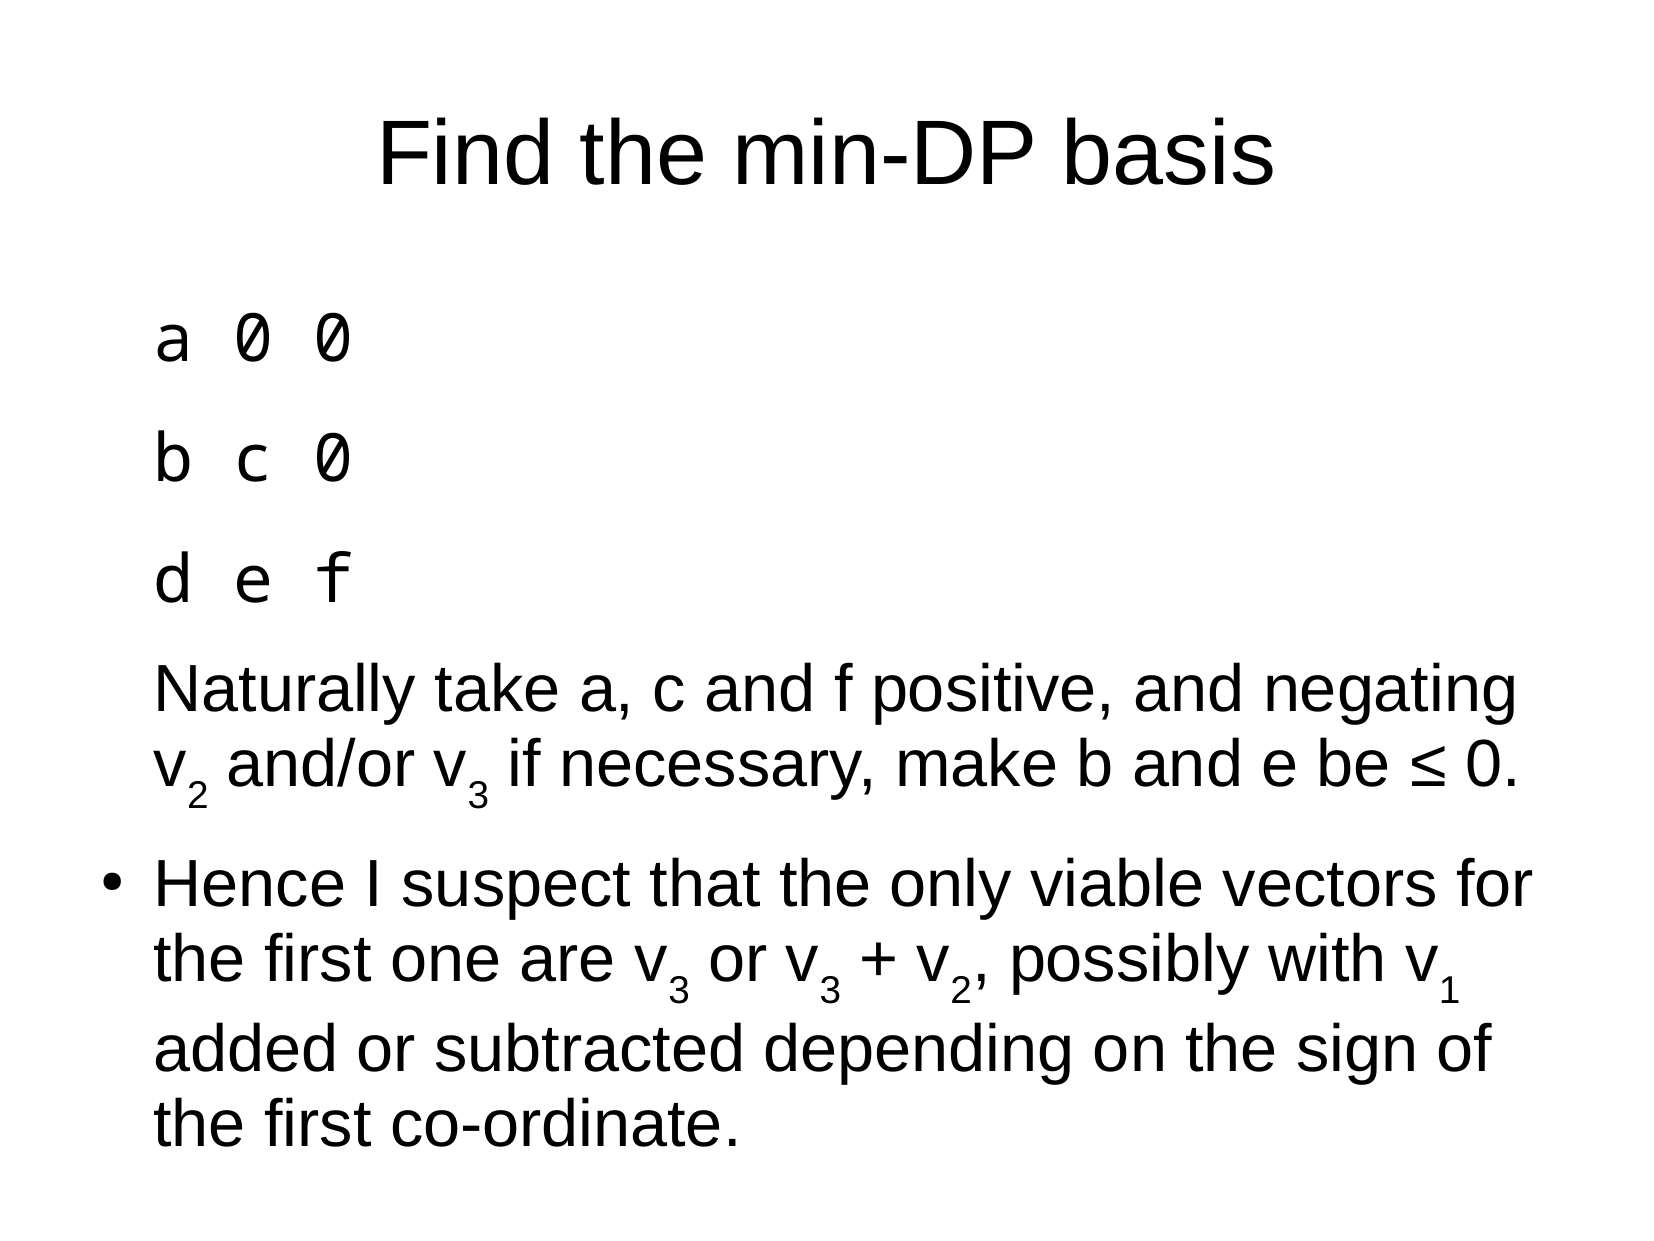

# Find the min-DP basis
a 0 0
b c 0
d e f
Naturally take a, c and f positive, and negating v2 and/or v3 if necessary, make b and e be ≤ 0.
Hence I suspect that the only viable vectors for the first one are v3 or v3 + v2, possibly with v1 added or subtracted depending on the sign of the first co-ordinate.